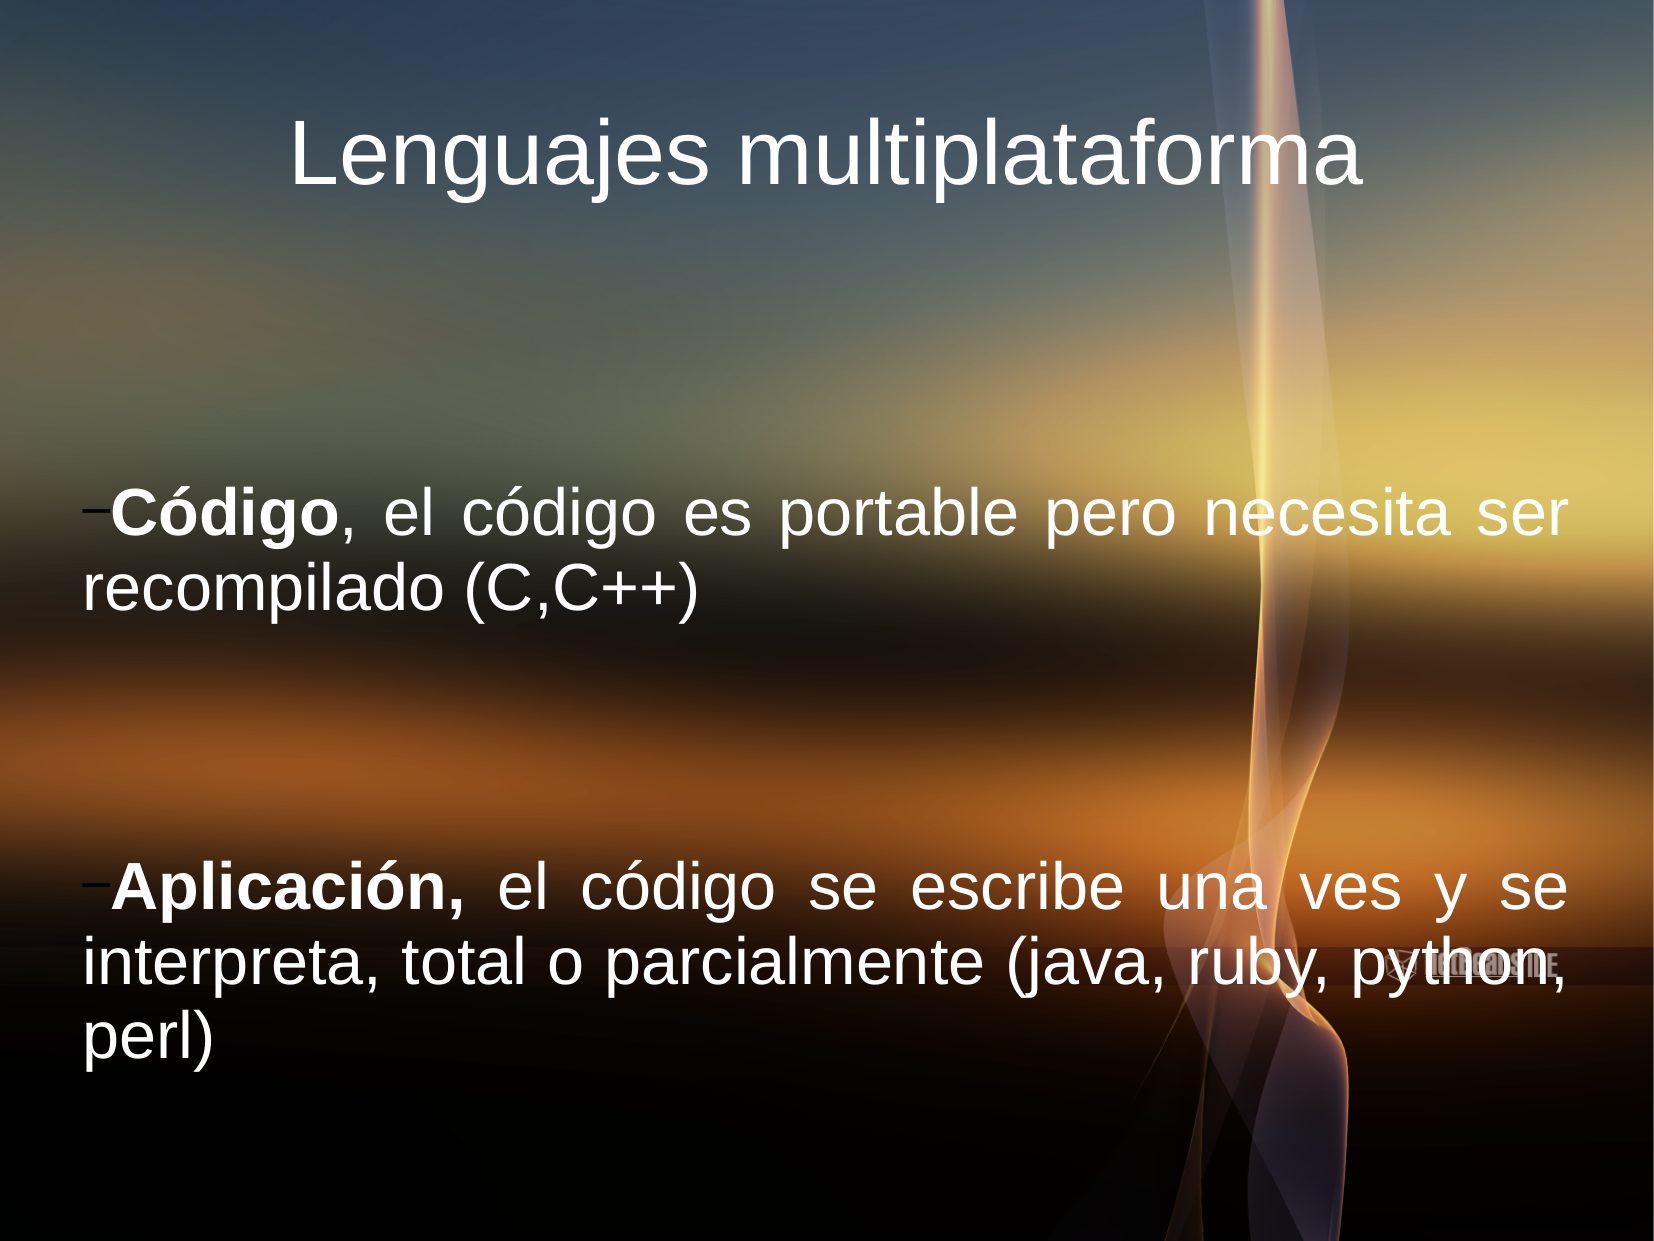

# Lenguajes multiplataforma
Código, el código es portable pero necesita ser recompilado (C,C++)
Aplicación, el código se escribe una ves y se interpreta, total o parcialmente (java, ruby, python, perl)